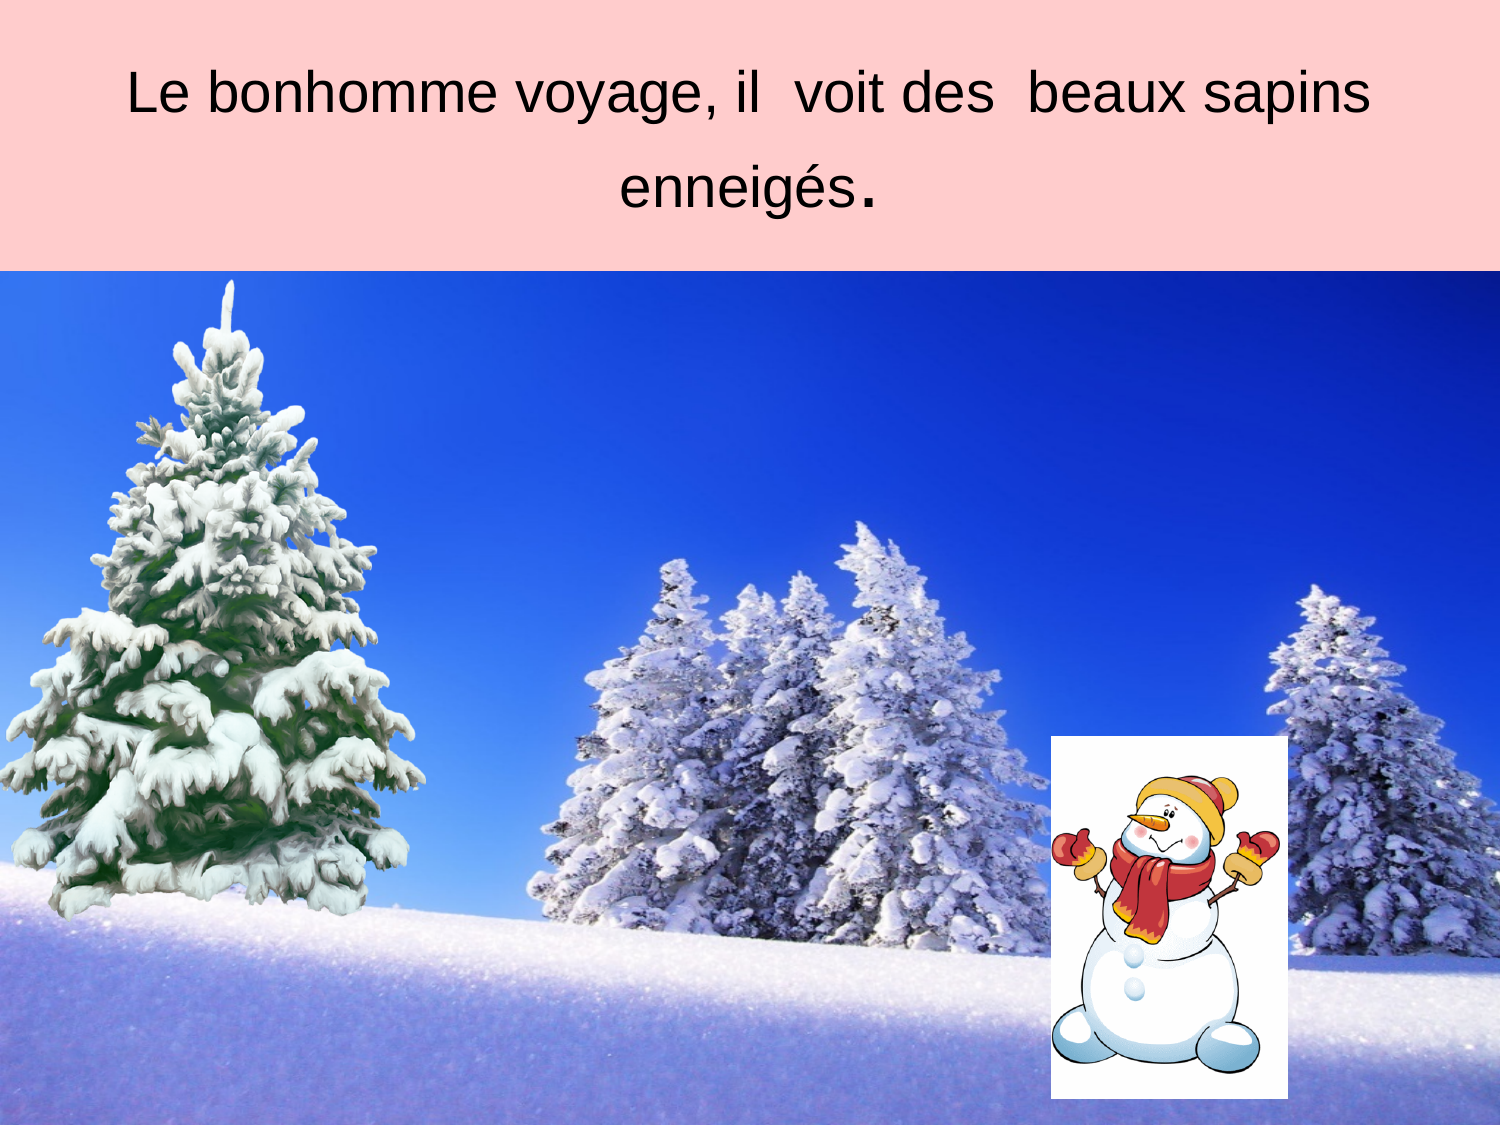

# Le bonhomme voyage, il voit des beaux sapins enneigés.